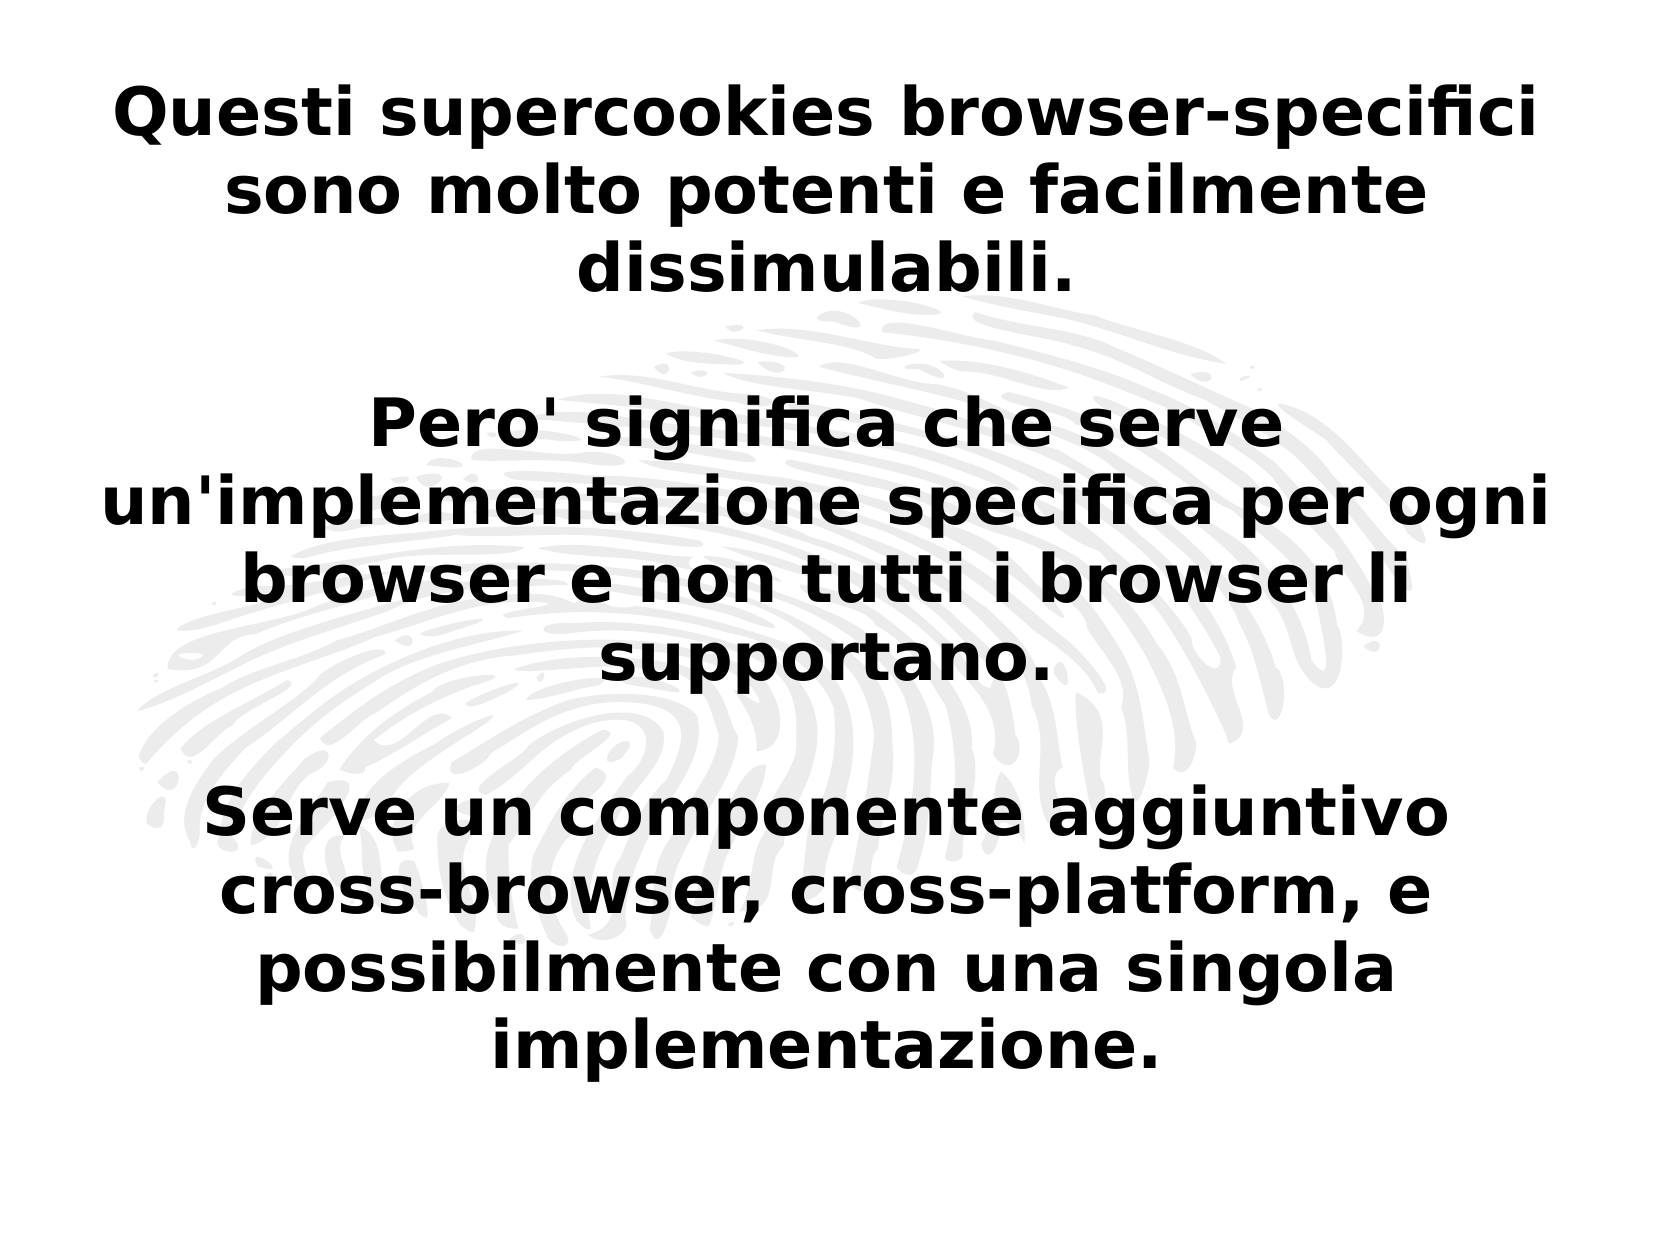

# Questi supercookies browser-specifici sono molto potenti e facilmente dissimulabili.
Pero' significa che serve un'implementazione specifica per ogni browser e non tutti i browser li supportano.
Serve un componente aggiuntivo cross-browser, cross-platform, e possibilmente con una singola implementazione.